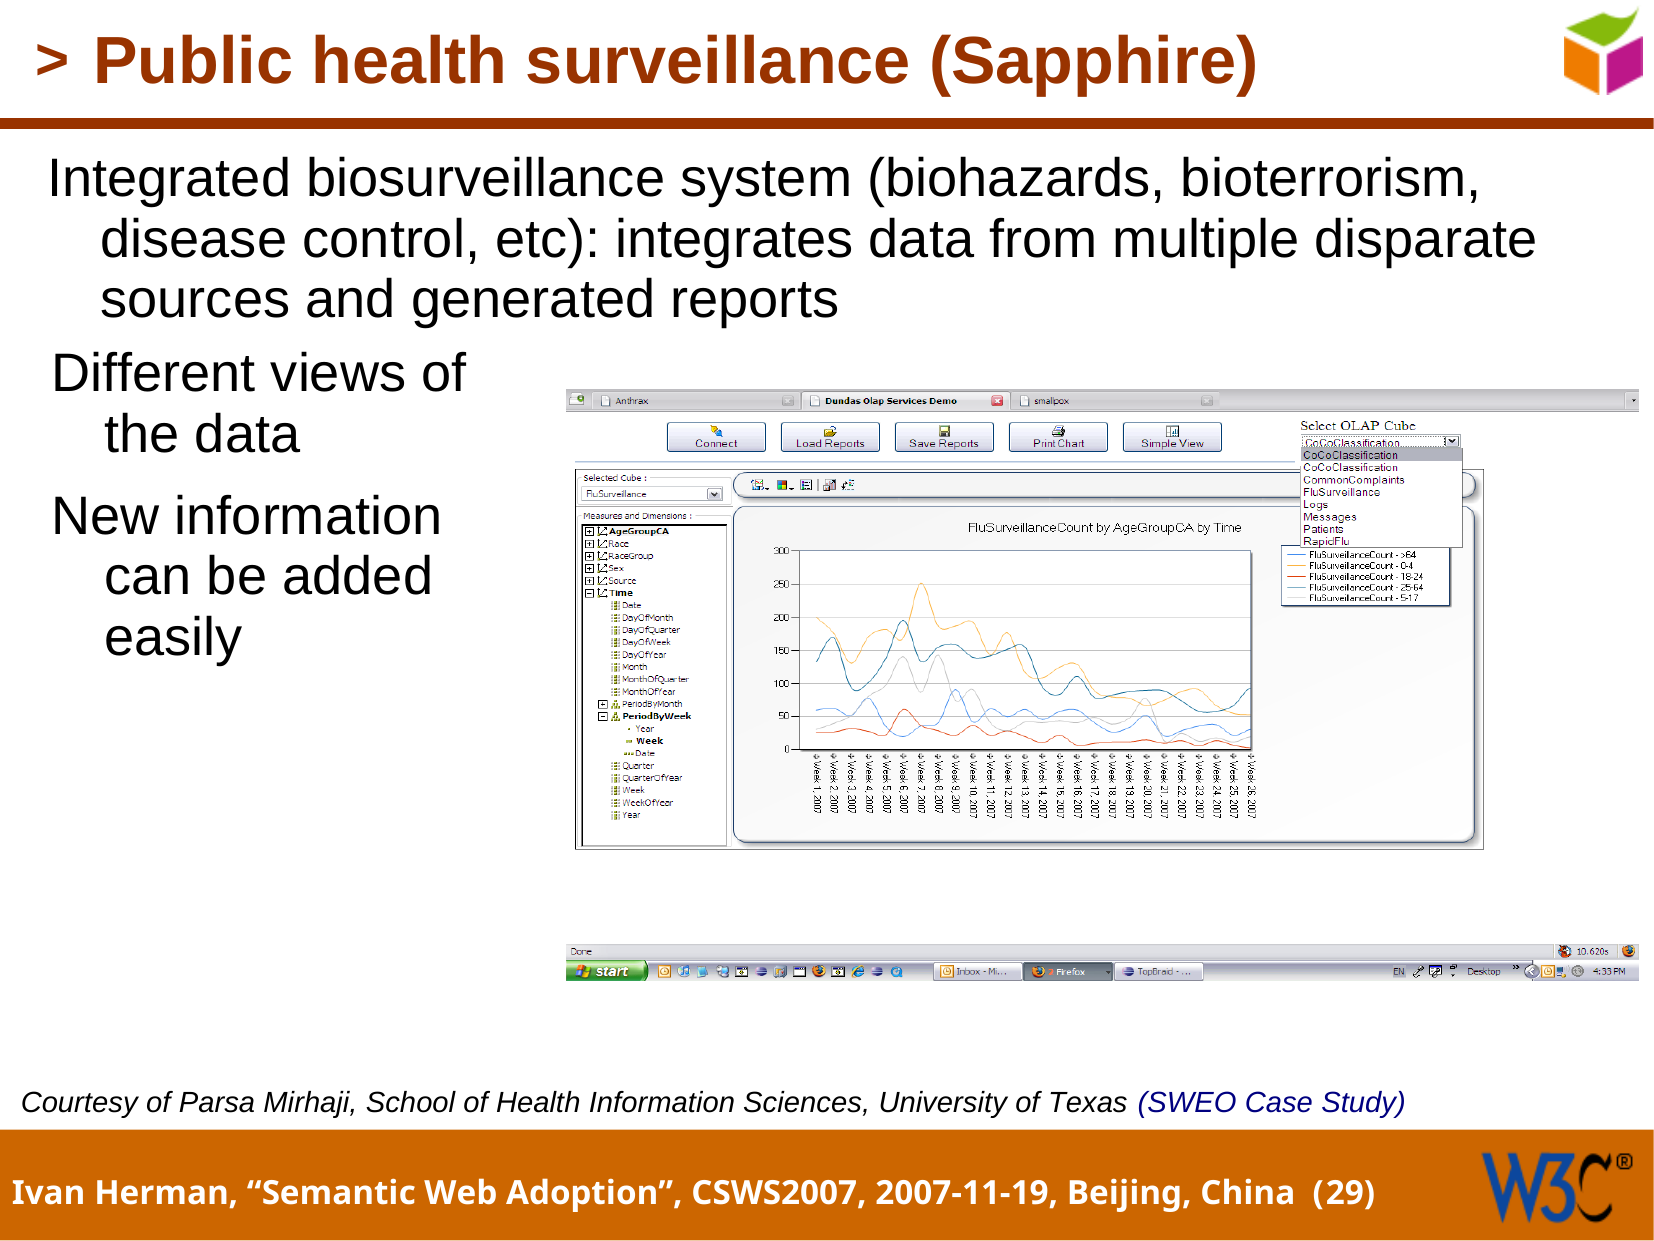

# Public health surveillance (Sapphire)
Integrated biosurveillance system (biohazards, bioterrorism, disease control, etc): integrates data from multiple disparate sources and generated reports
Different views of the data
New information can be added easily
Courtesy of Parsa Mirhaji, School of Health Information Sciences, University of Texas (SWEO Case Study)